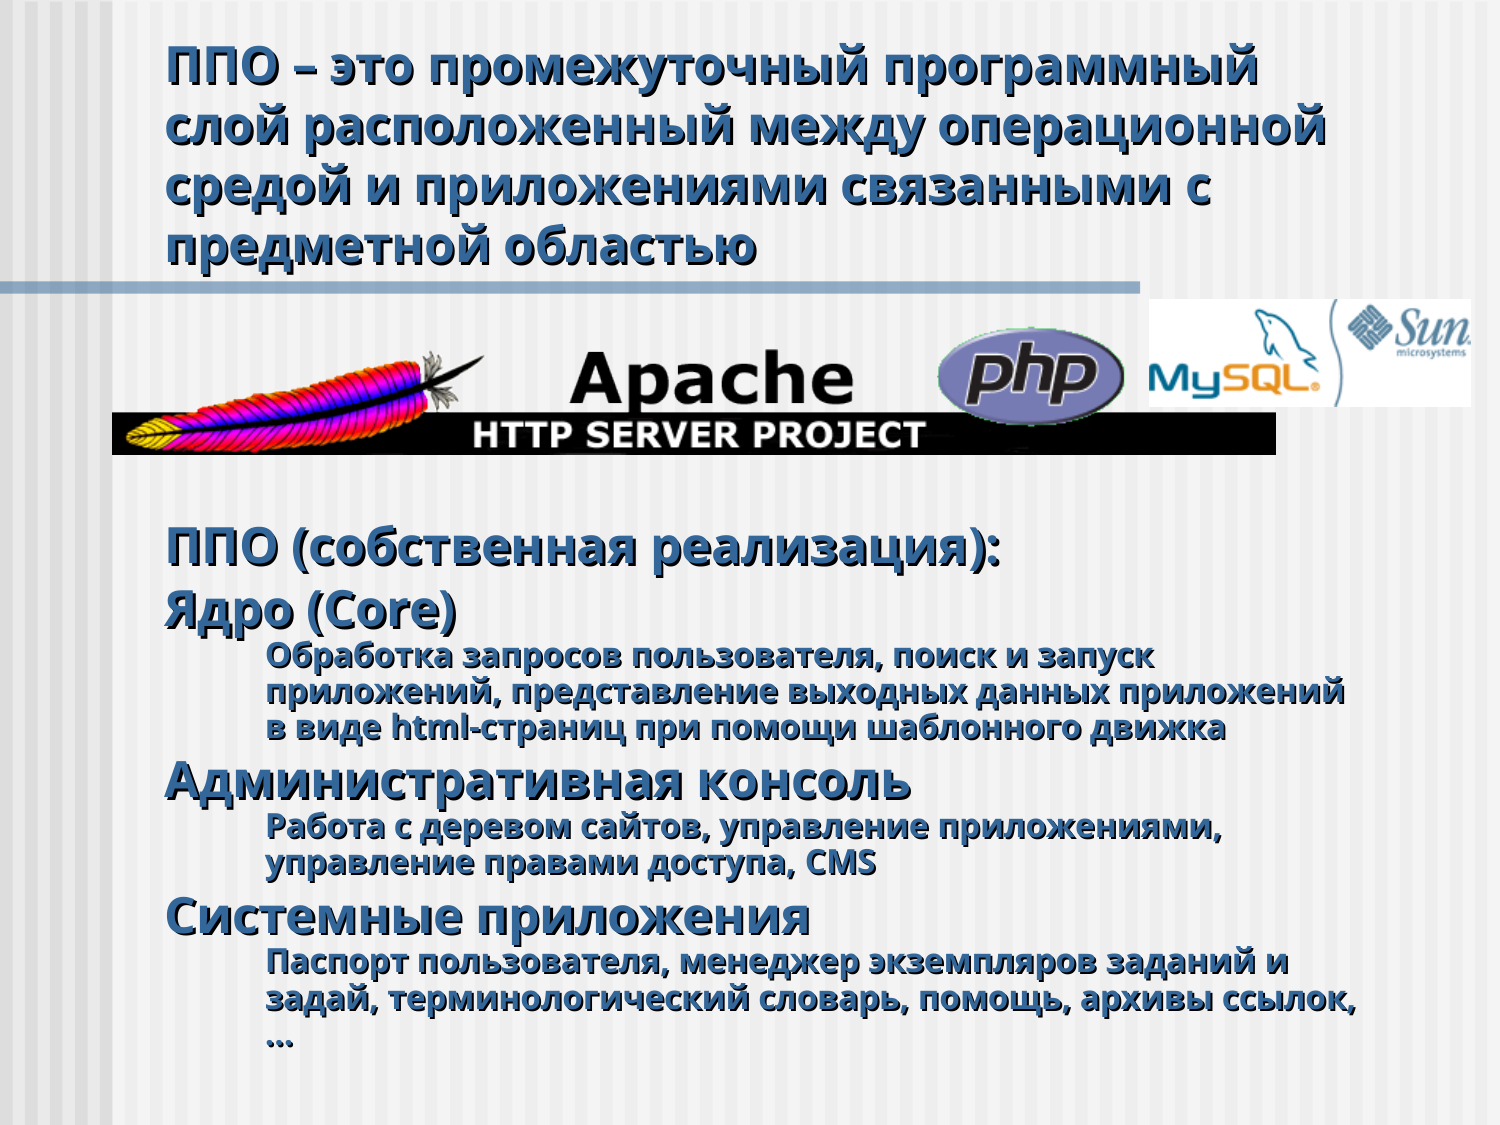

ППО – это промежуточный программный слой расположенный между операционной средой и приложениями связанными с предметной областью
# ППО (собственная реализация):
Ядро (Core)
Обработка запросов пользователя, поиск и запуск приложений, представление выходных данных приложений в виде html-страниц при помощи шаблонного движка
Административная консоль
Работа с деревом сайтов, управление приложениями, управление правами доступа, CMS
Системные приложения
Паспорт пользователя, менеджер экземпляров заданий и задай, терминологический словарь, помощь, архивы ссылок,…